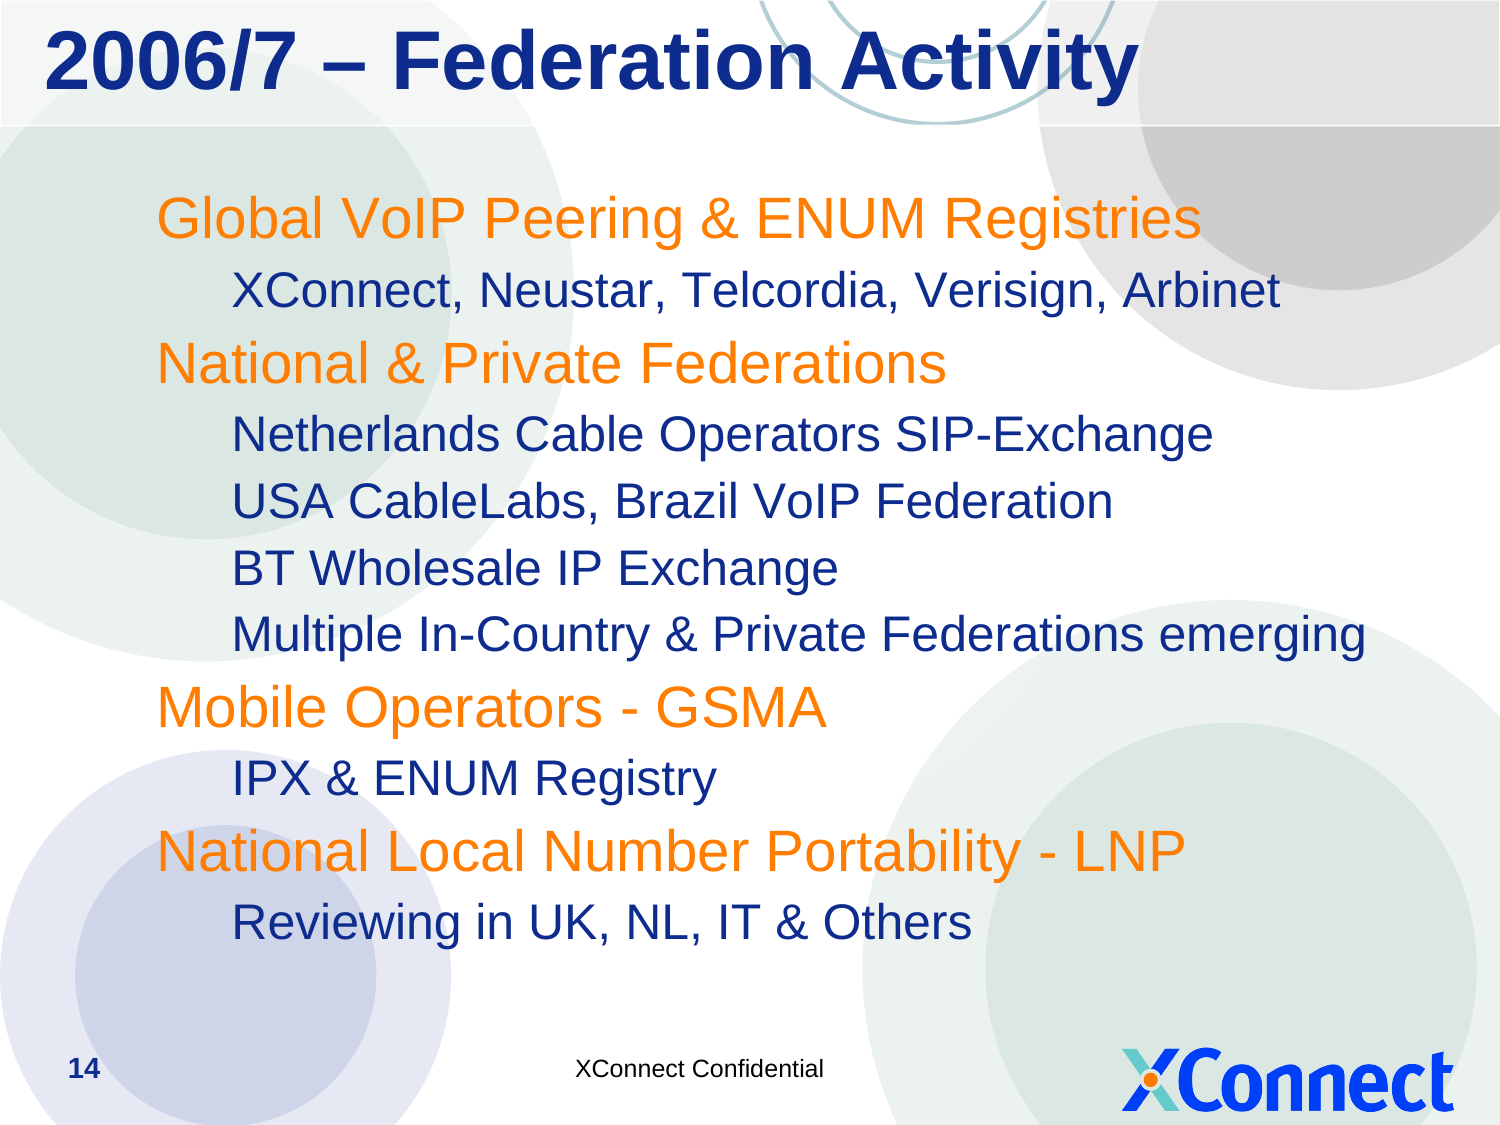

# 2006/7 – Federation Activity
Global VoIP Peering & ENUM Registries
XConnect, Neustar, Telcordia, Verisign, Arbinet
National & Private Federations
Netherlands Cable Operators SIP-Exchange
USA CableLabs, Brazil VoIP Federation
BT Wholesale IP Exchange
Multiple In-Country & Private Federations emerging
Mobile Operators - GSMA
IPX & ENUM Registry
National Local Number Portability - LNP
Reviewing in UK, NL, IT & Others